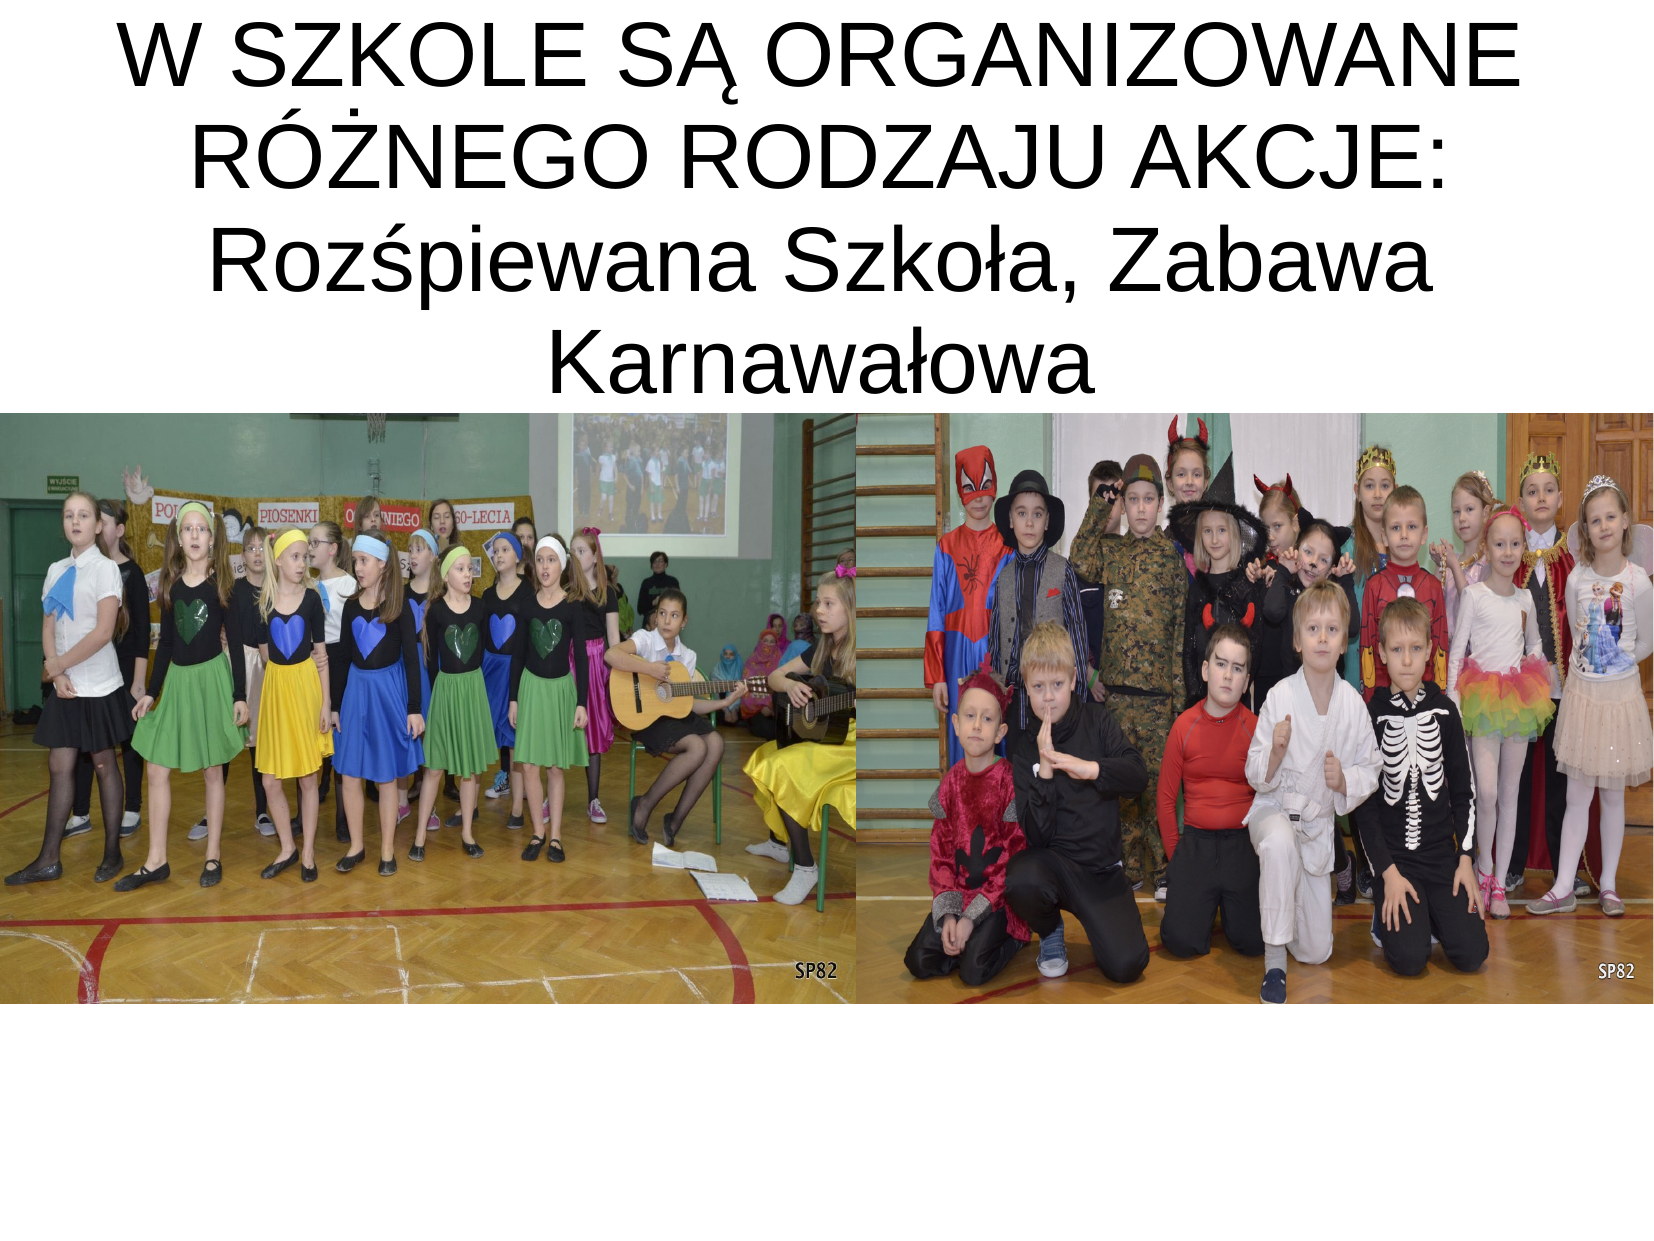

# W SZKOLE SĄ ORGANIZOWANE RÓŻNEGO RODZAJU AKCJE: Rozśpiewana Szkoła, Zabawa Karnawałowa